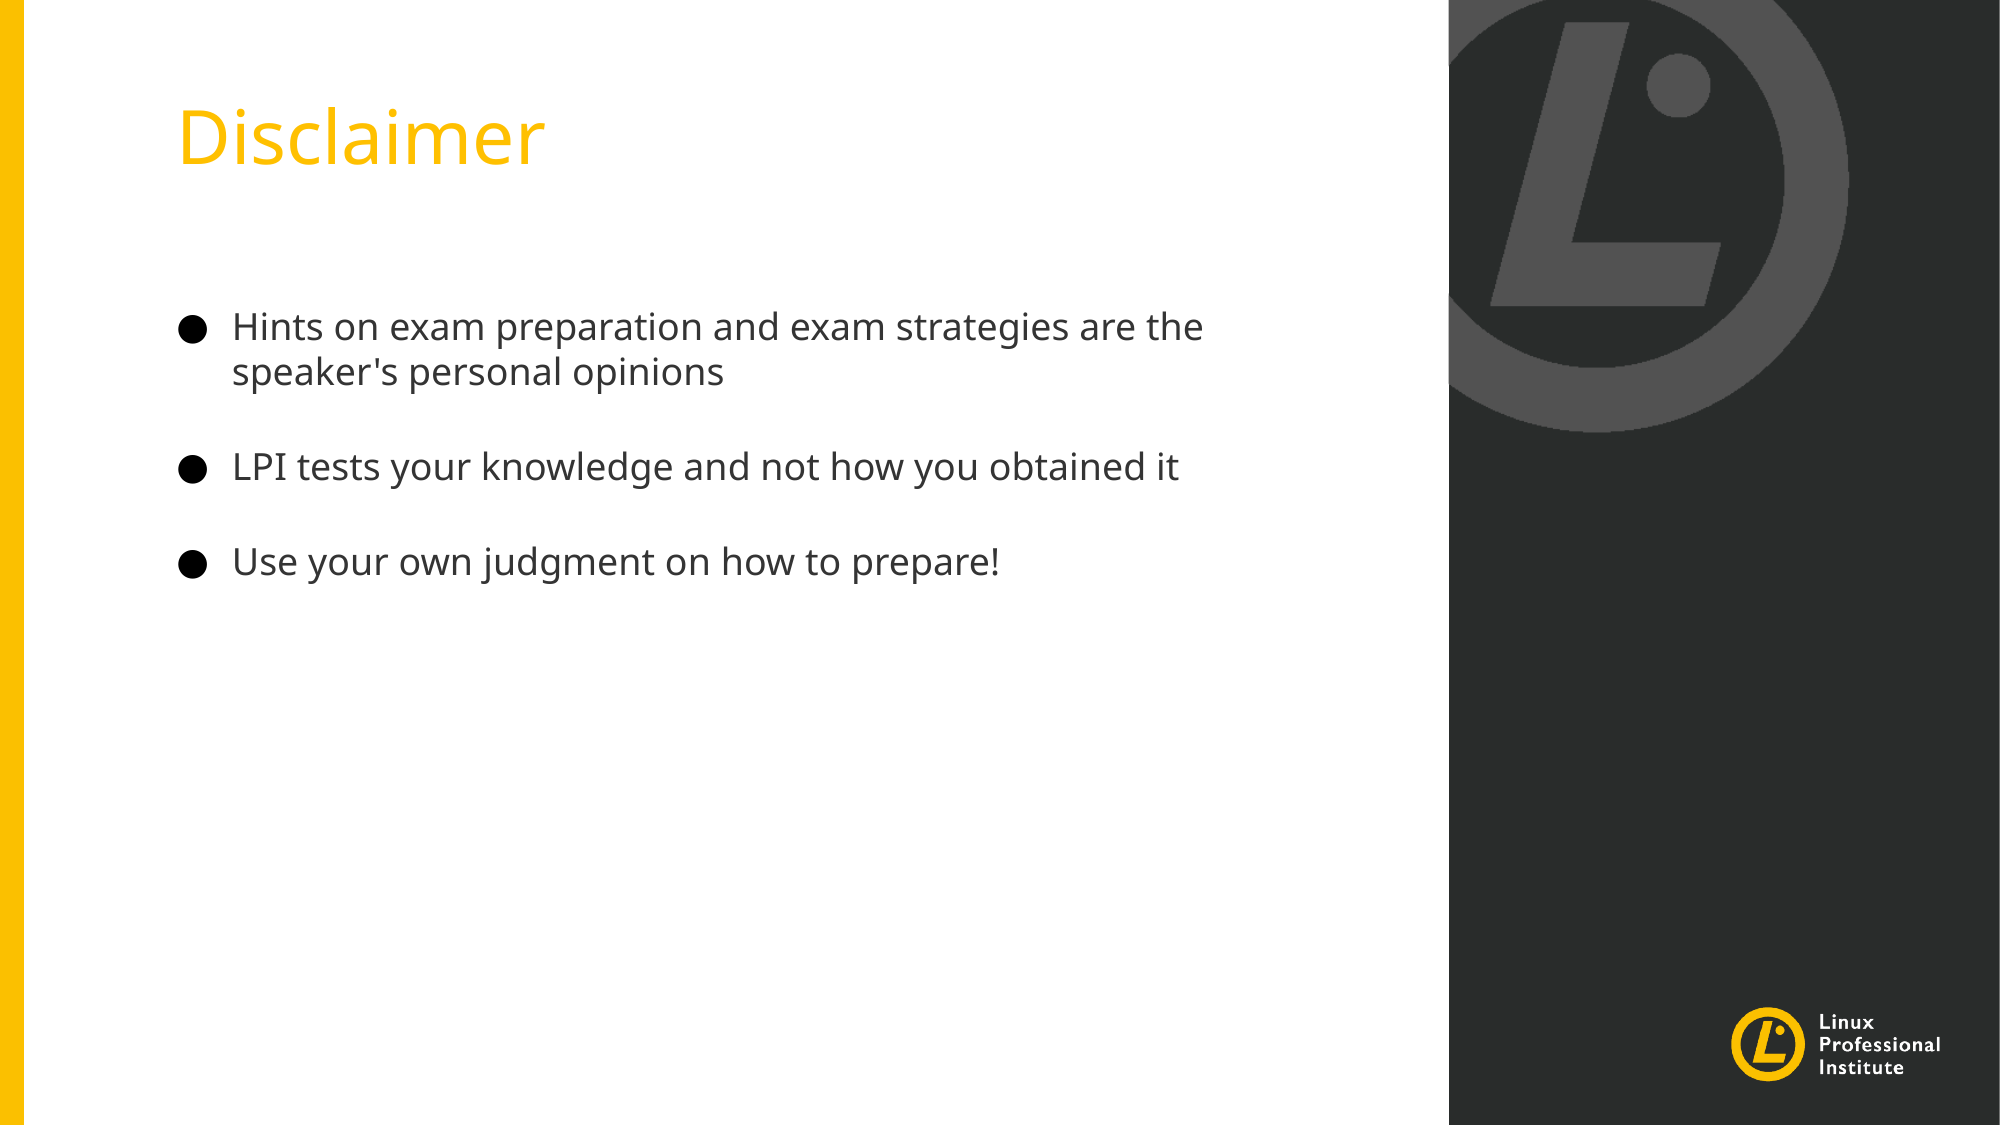

Disclaimer
Hints on exam preparation and exam strategies are the speaker's personal opinions
LPI tests your knowledge and not how you obtained it
Use your own judgment on how to prepare!